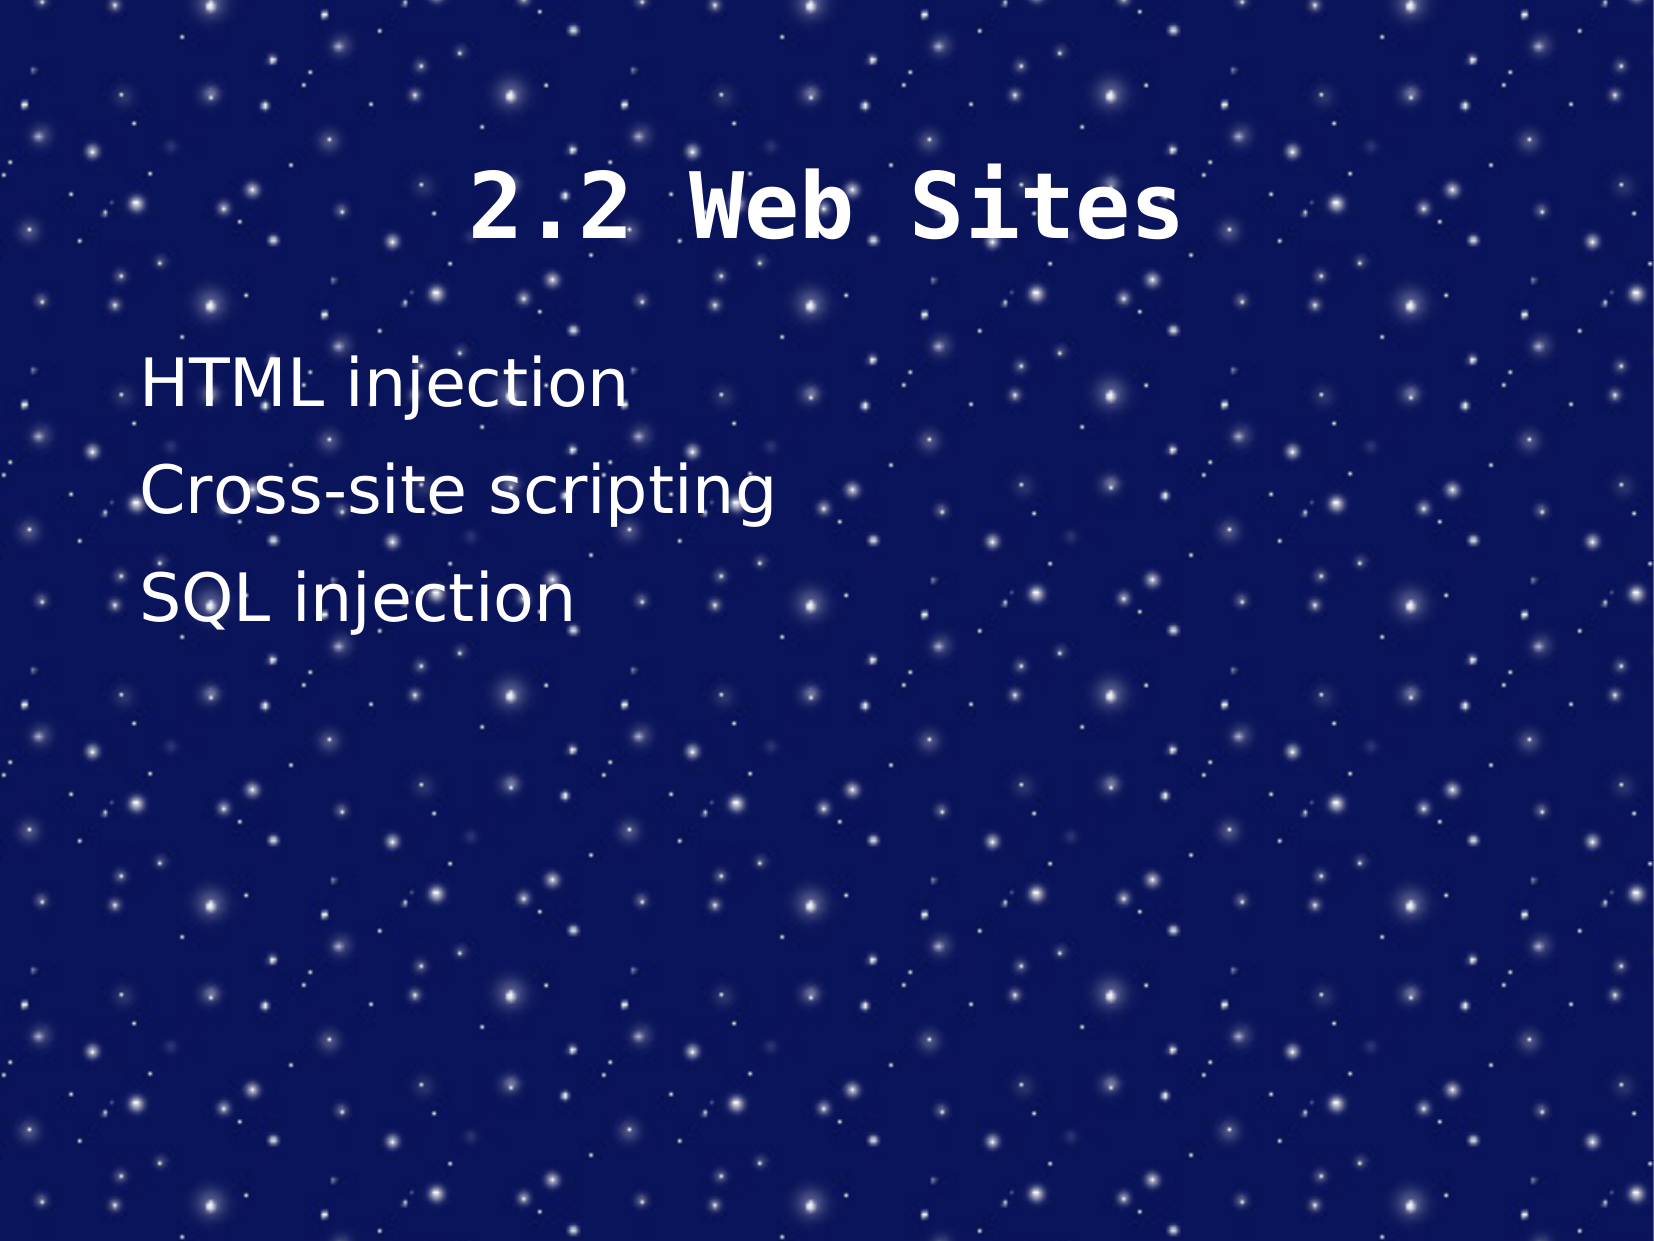

# 2.2 Web Sites
HTML injection
Cross-site scripting
SQL injection